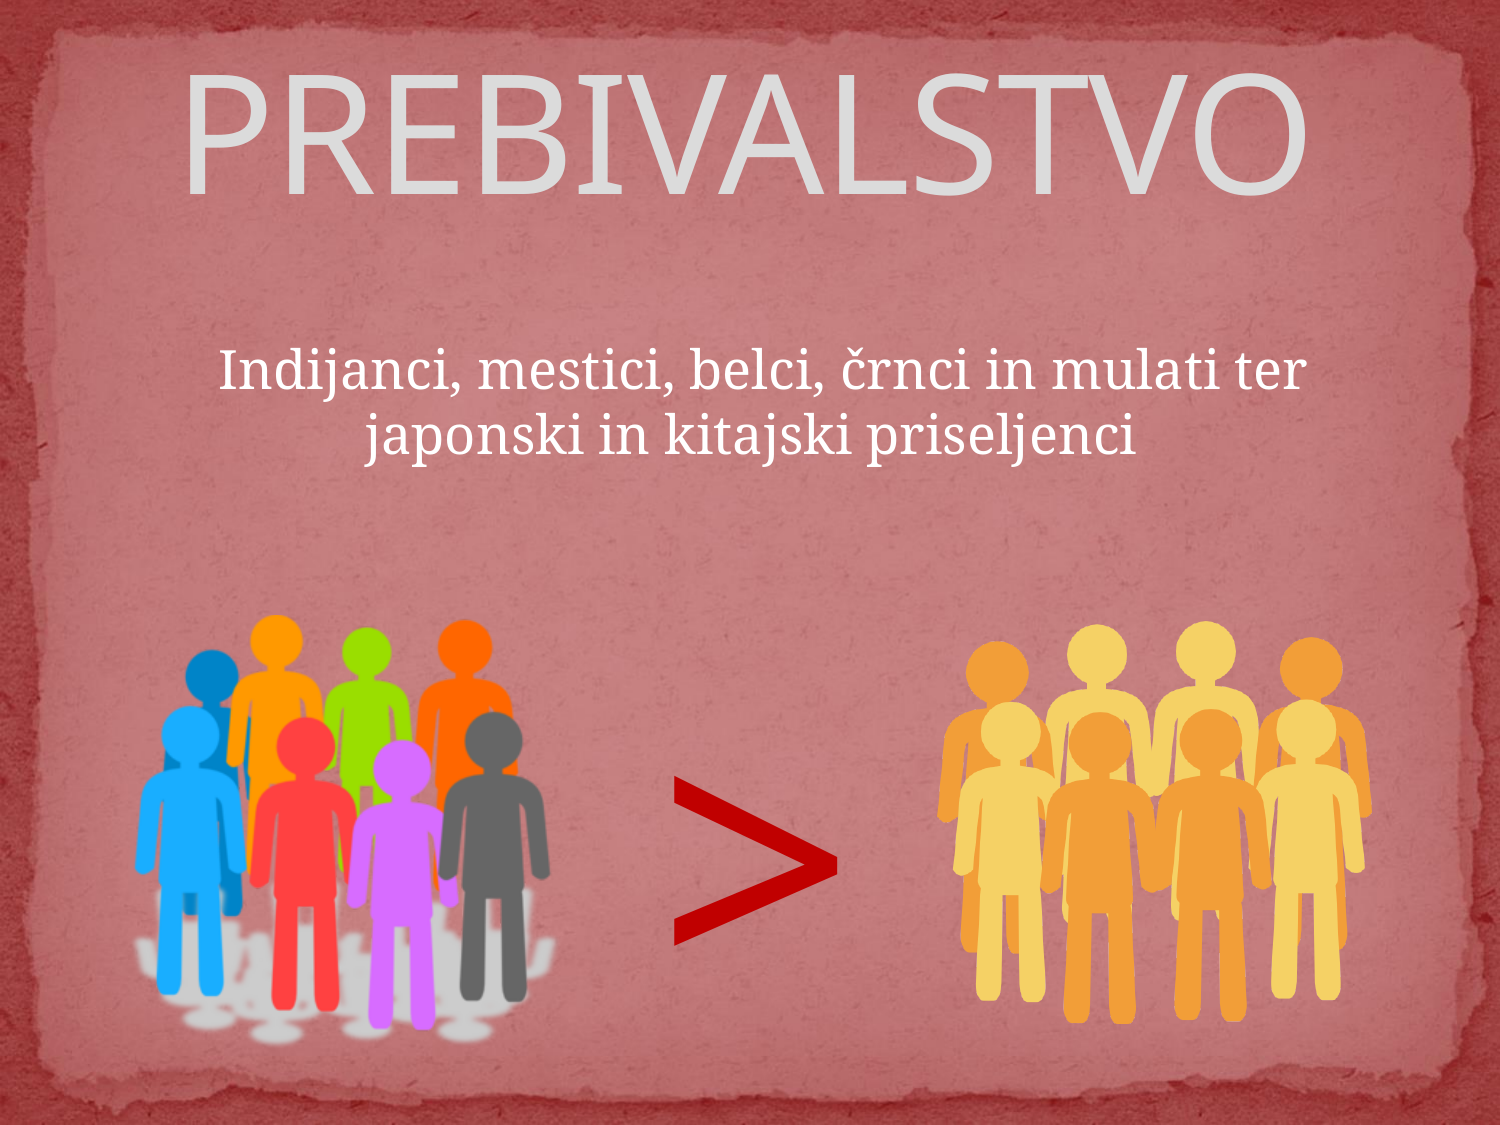

PREBIVALSTVO
# Indijanci, mestici, belci, črnci in mulati ter japonski in kitajski priseljenci
>